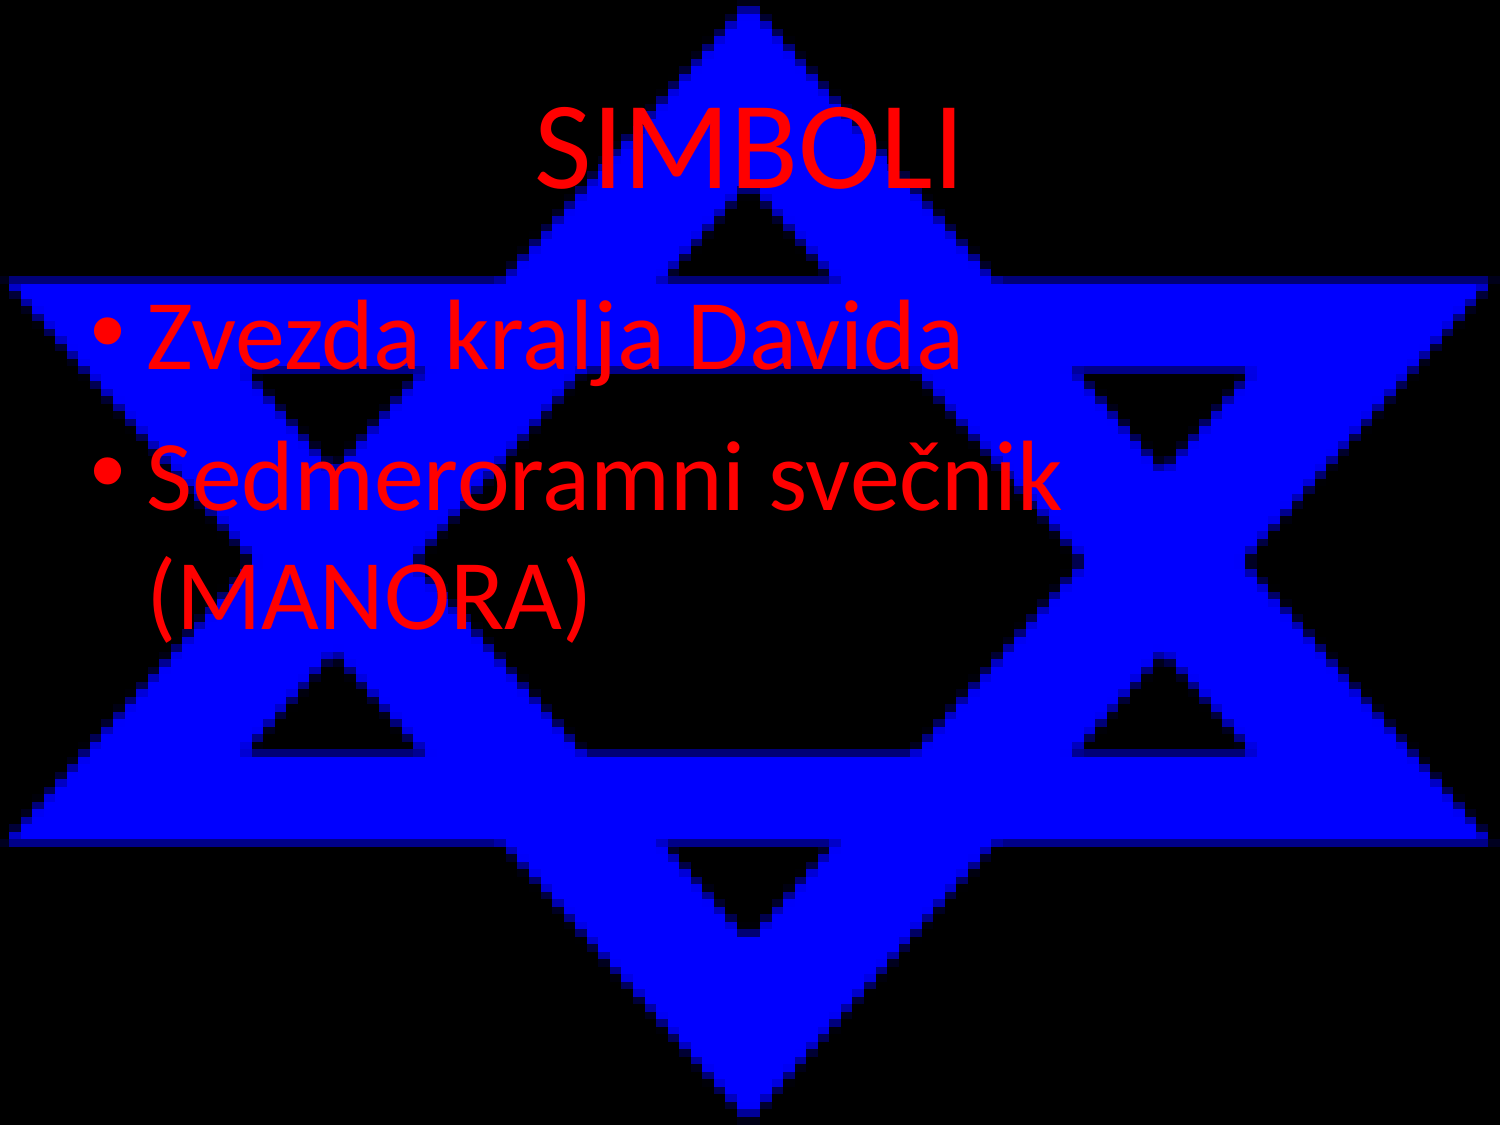

# SIMBOLI
Zvezda kralja Davida
Sedmeroramni svečnik (MANORA)